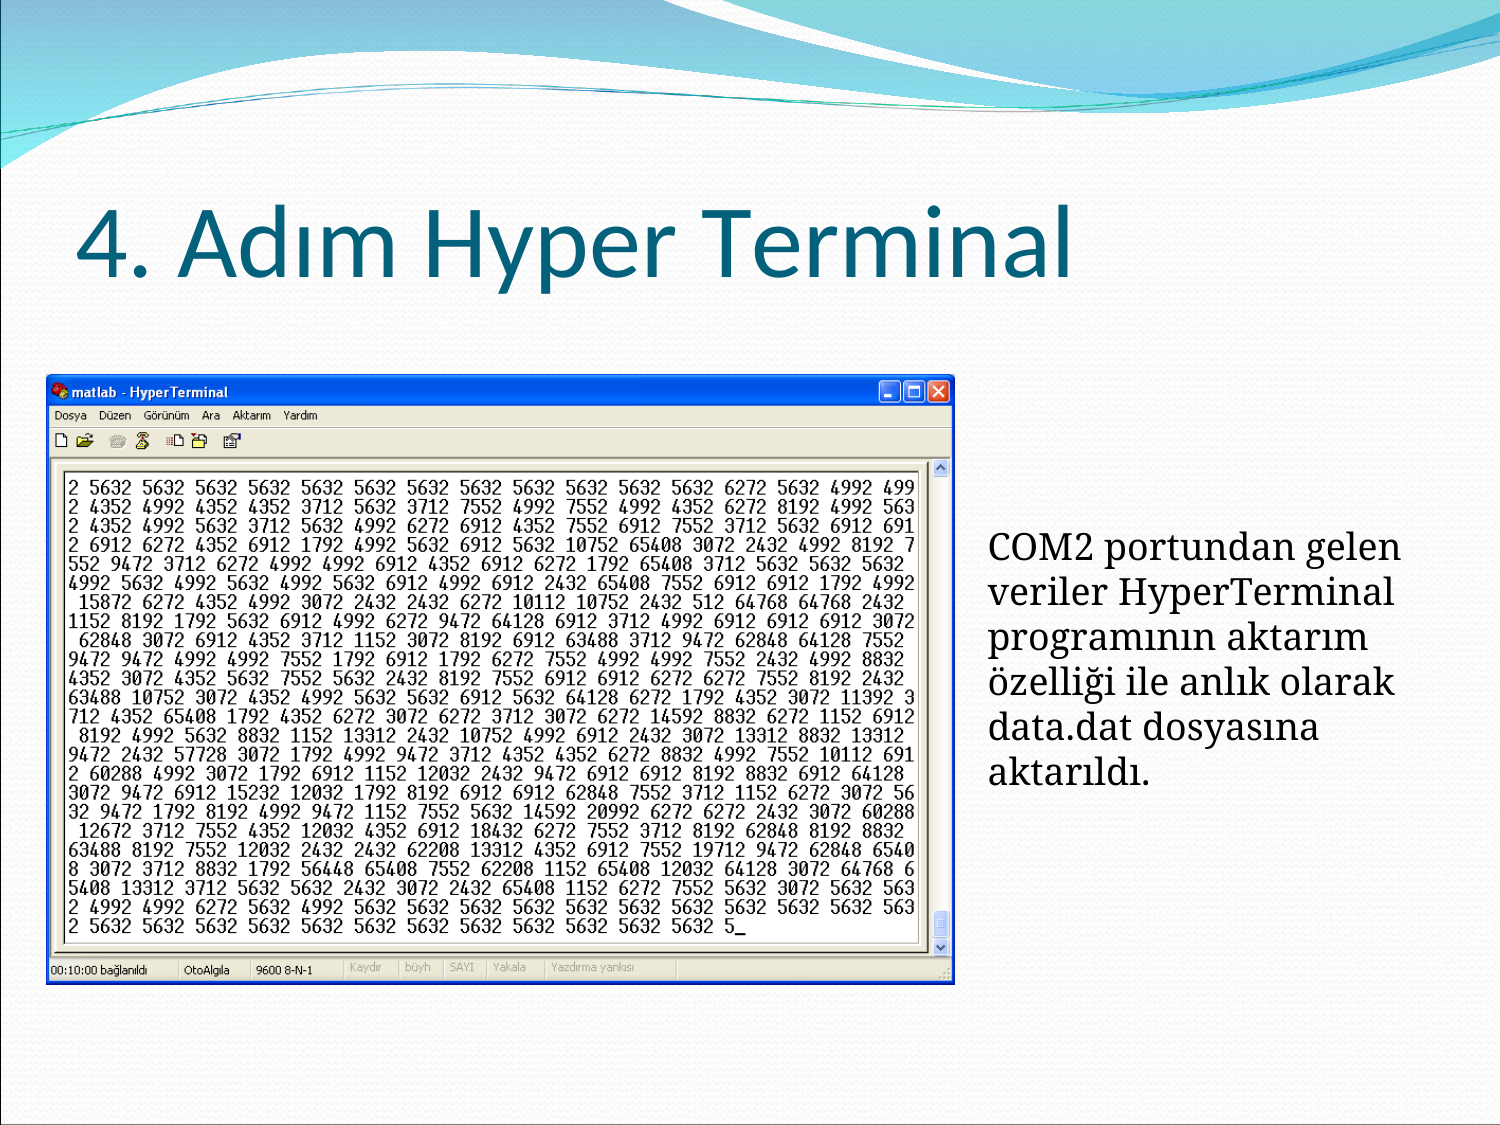

# 4. Adım Hyper Terminal
COM2 portundan gelen veriler HyperTerminal programının aktarım özelliği ile anlık olarak data.dat dosyasına aktarıldı.